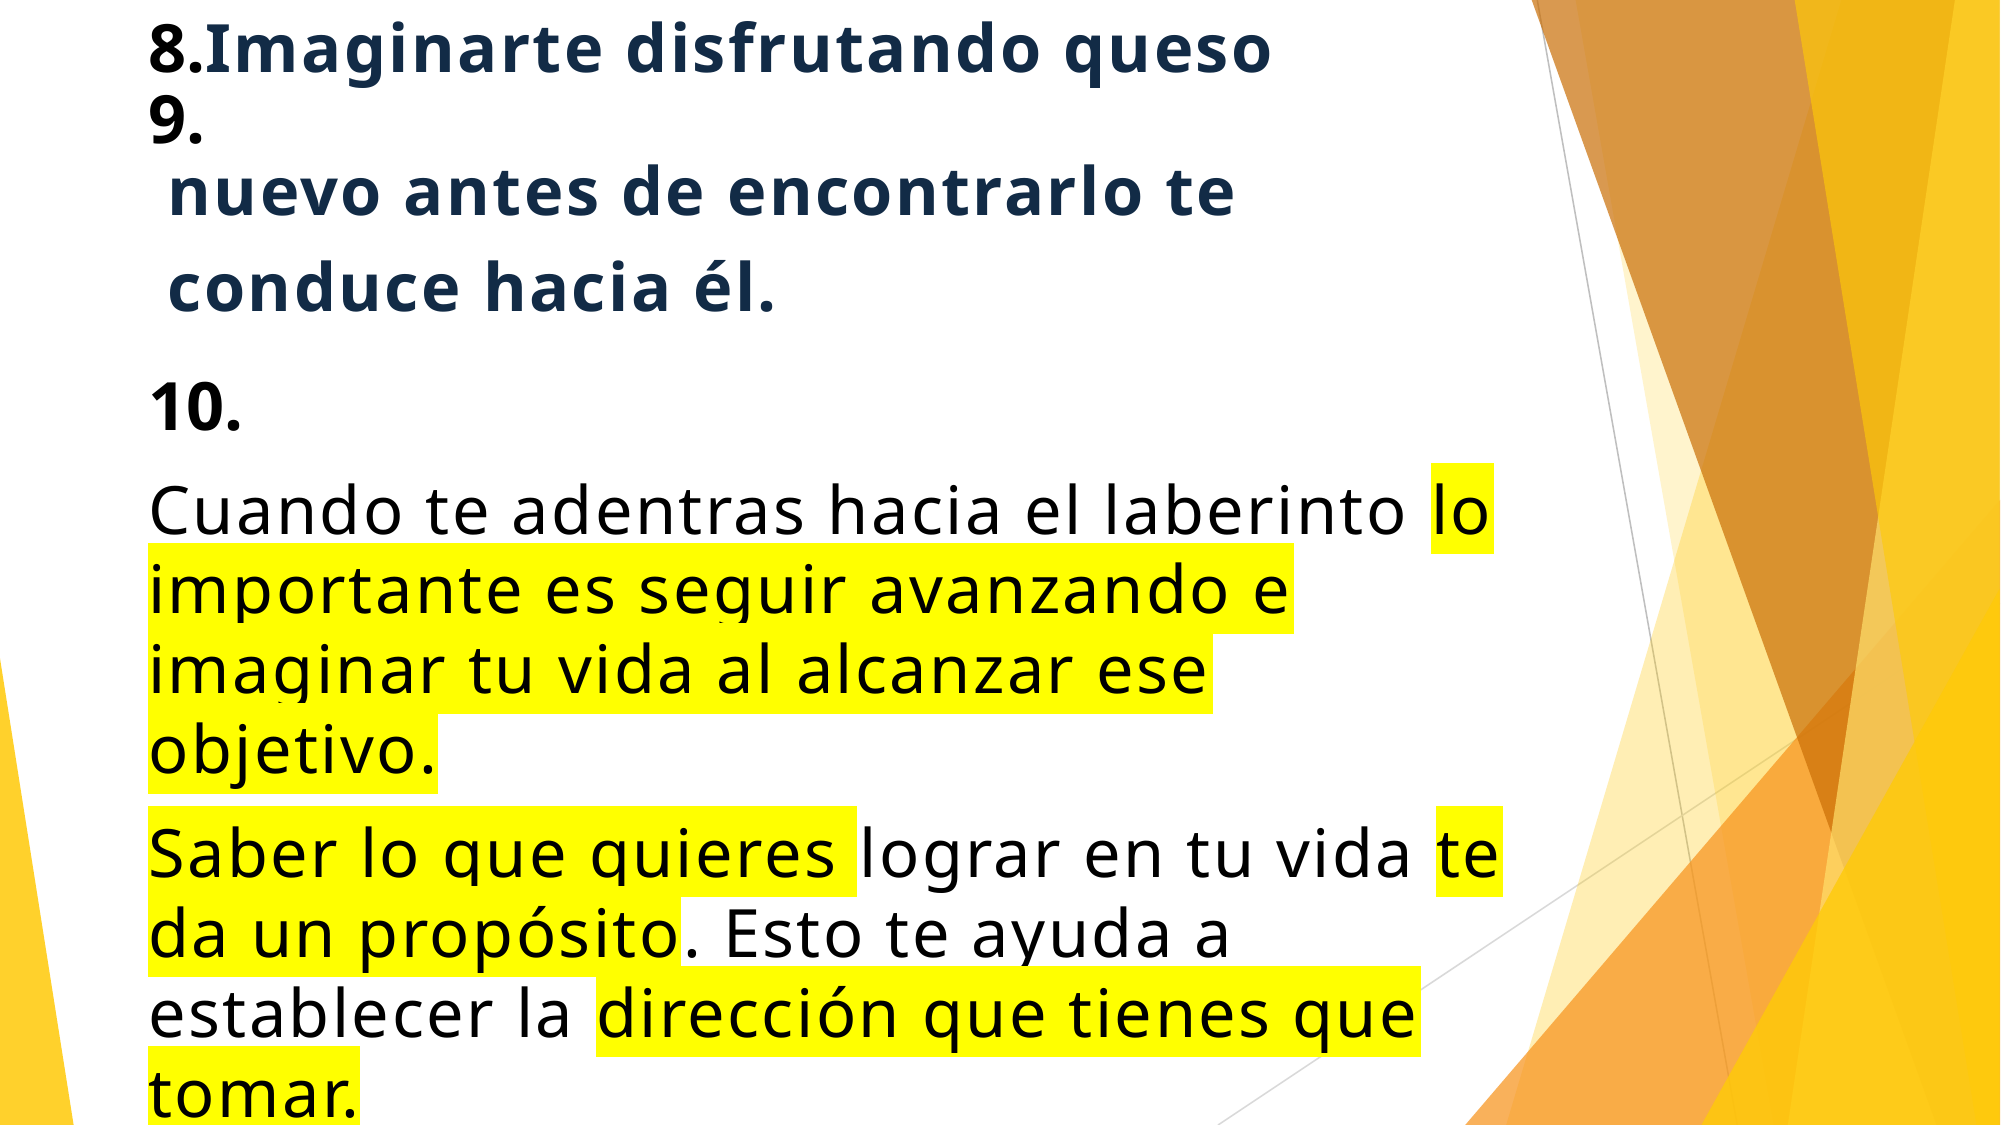

Imaginarte disfrutando queso
 nuevo antes de encontrarlo te
 conduce hacia él.
Cuando te adentras hacia el laberinto lo importante es seguir avanzando e imaginar tu vida al alcanzar ese objetivo.
Saber lo que quieres lograr en tu vida te da un propósito. Esto te ayuda a establecer la dirección que tienes que tomar.